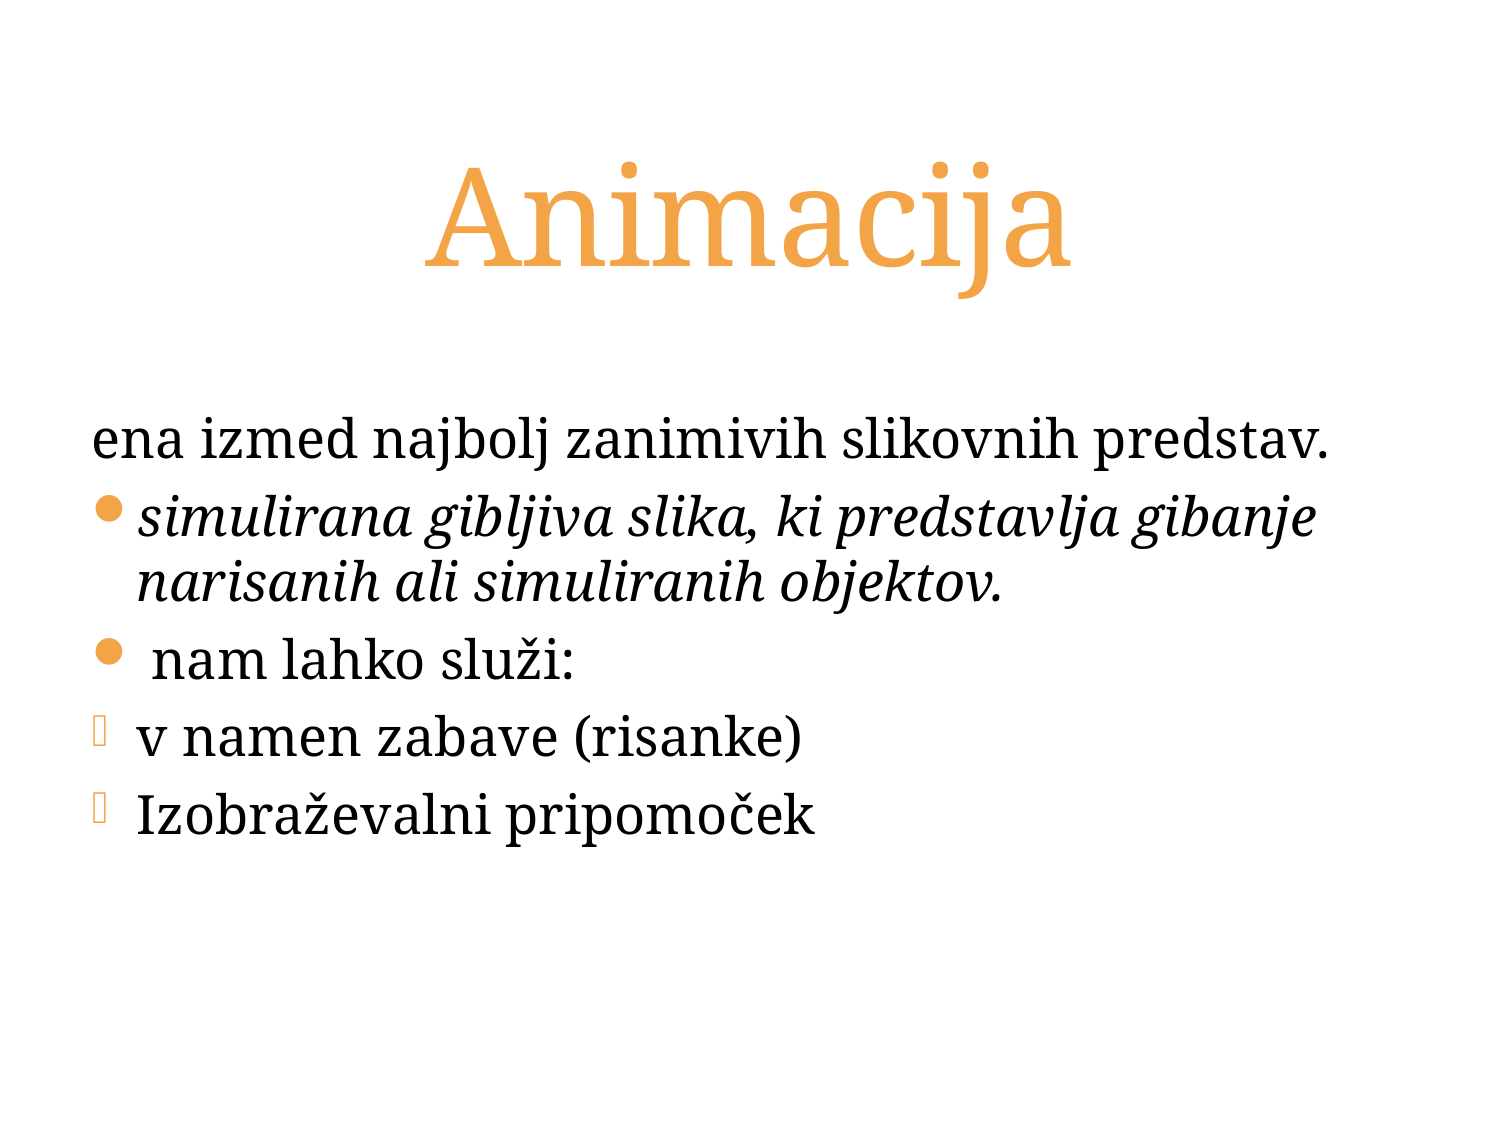

Animacija
# ena izmed najbolj zanimivih slikovnih predstav.
simulirana gibljiva slika, ki predstavlja gibanje narisanih ali simuliranih objektov.
 nam lahko služi:
v namen zabave (risanke)
Izobraževalni pripomoček